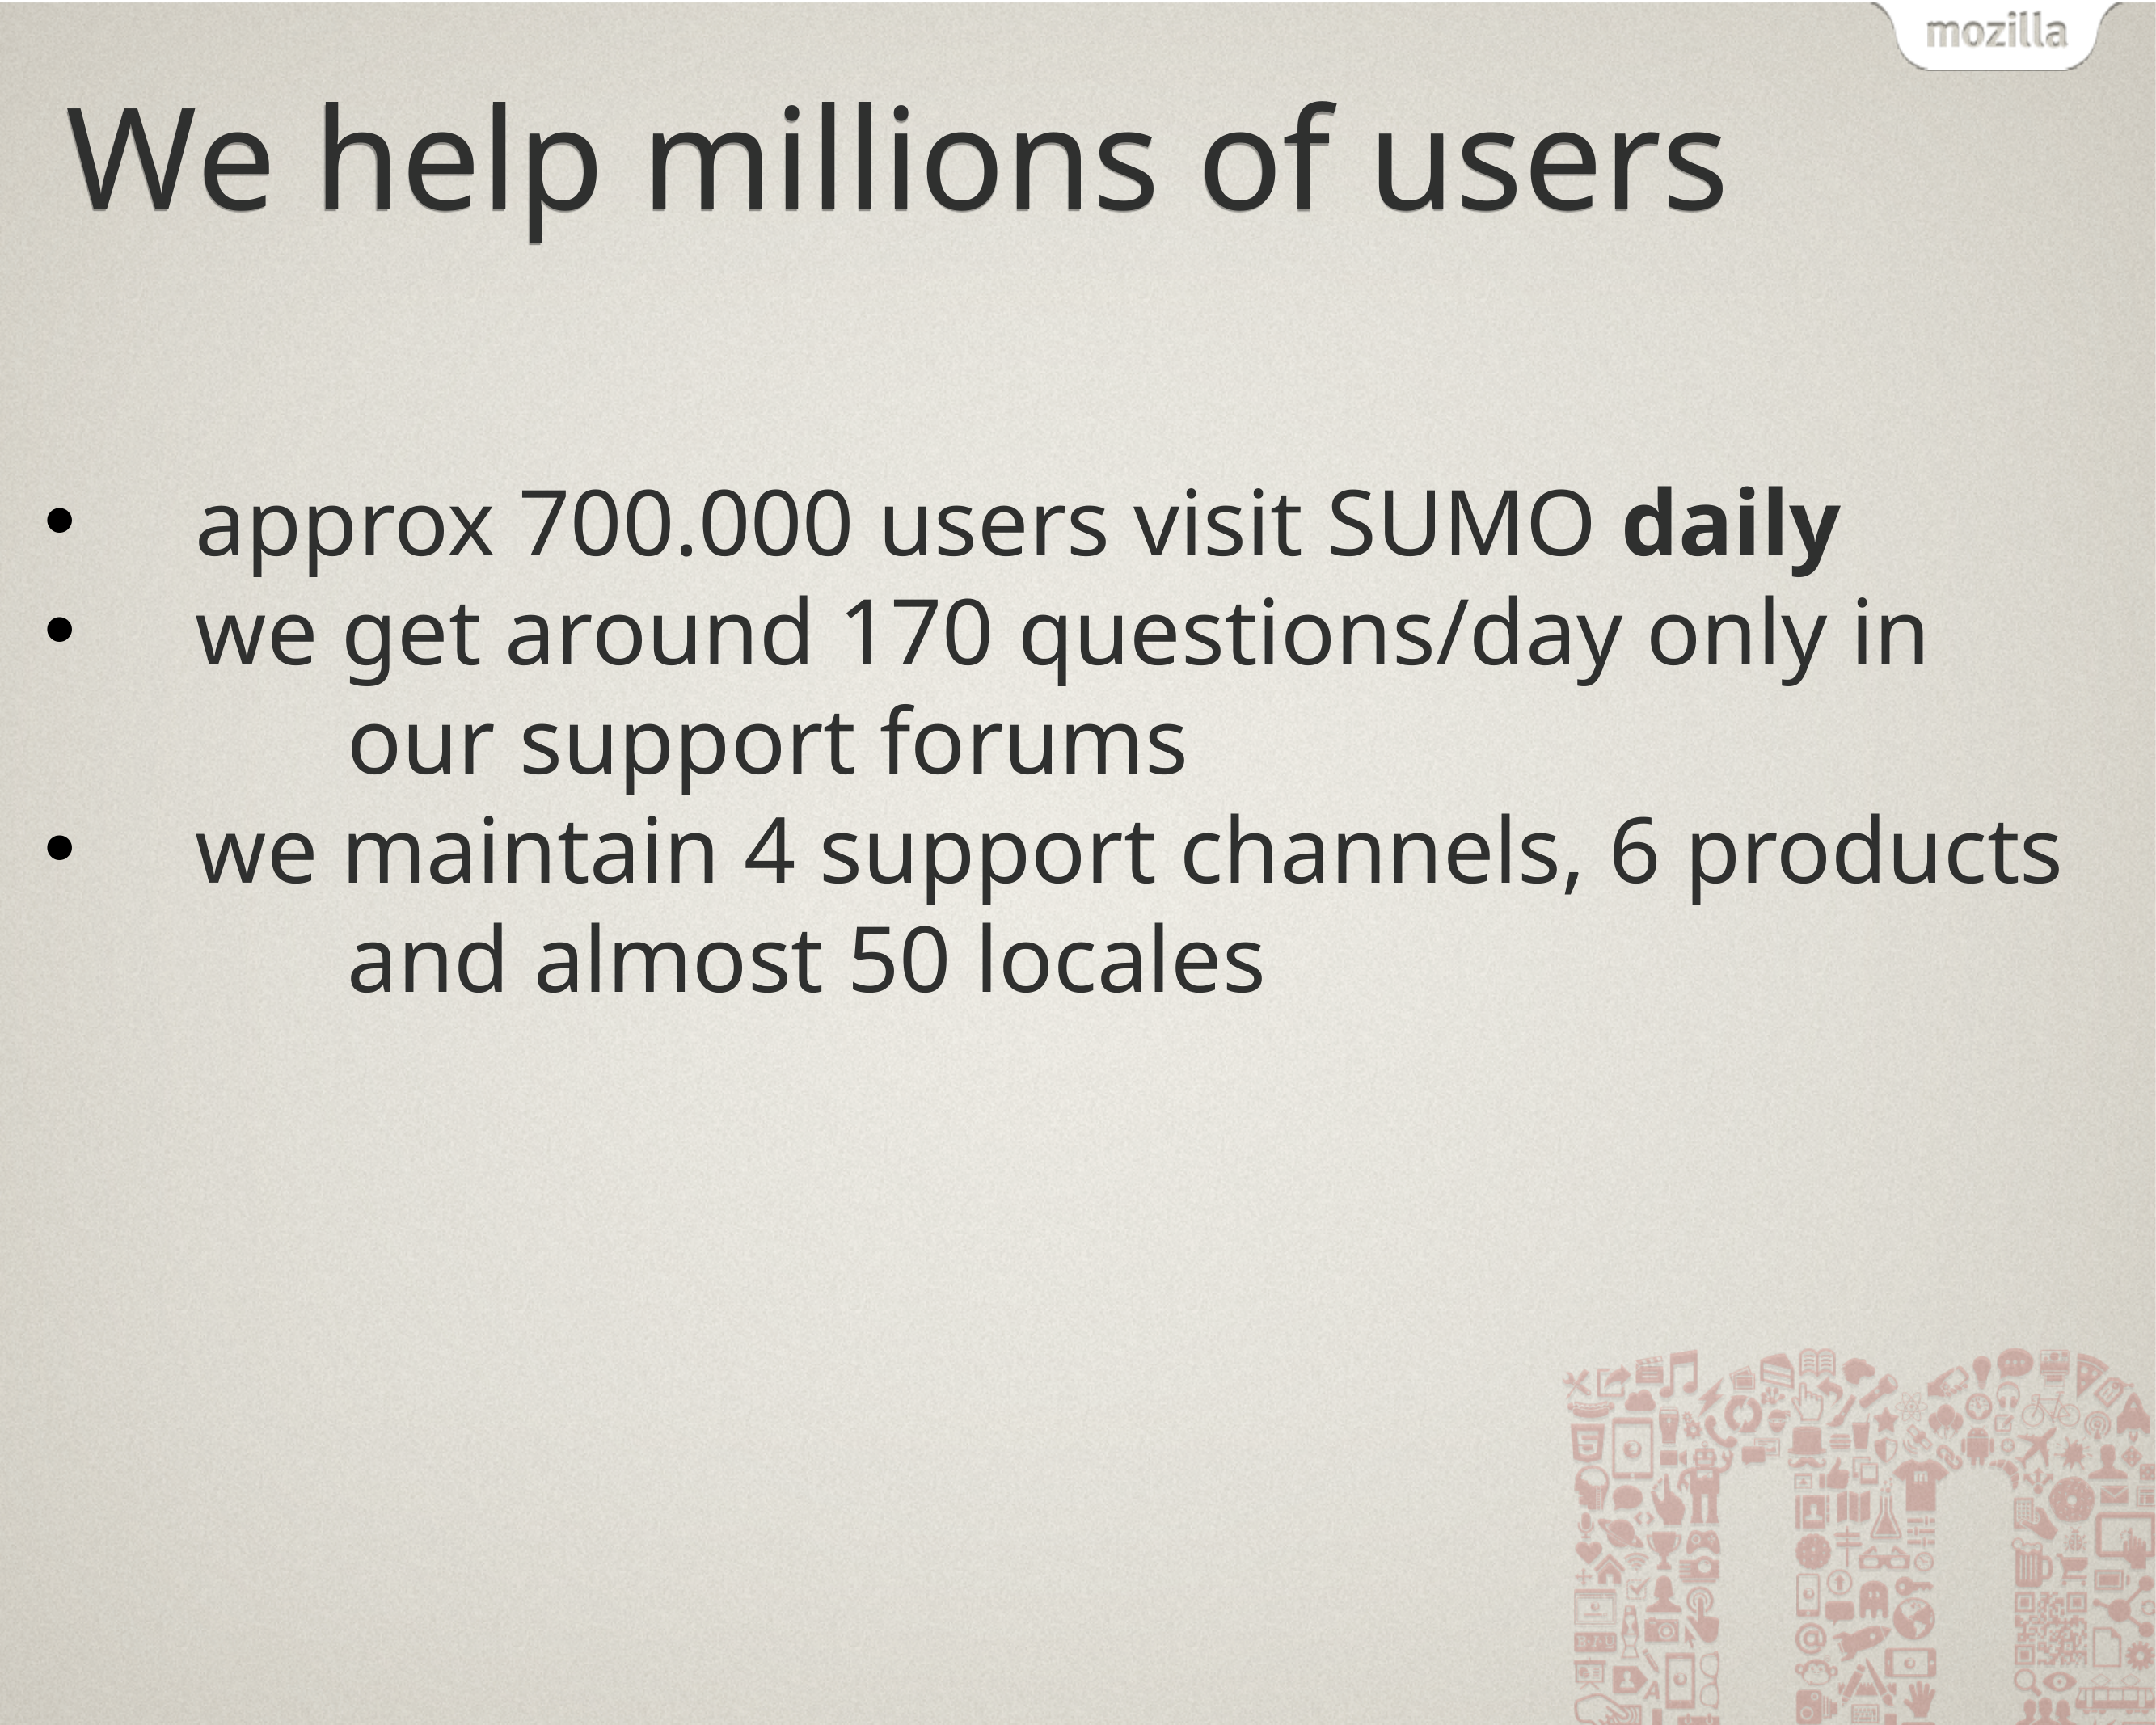

# We help millions of users
approx 700.000 users visit SUMO daily
we get around 170 questions/day only in our support forums
we maintain 4 support channels, 6 products and almost 50 locales